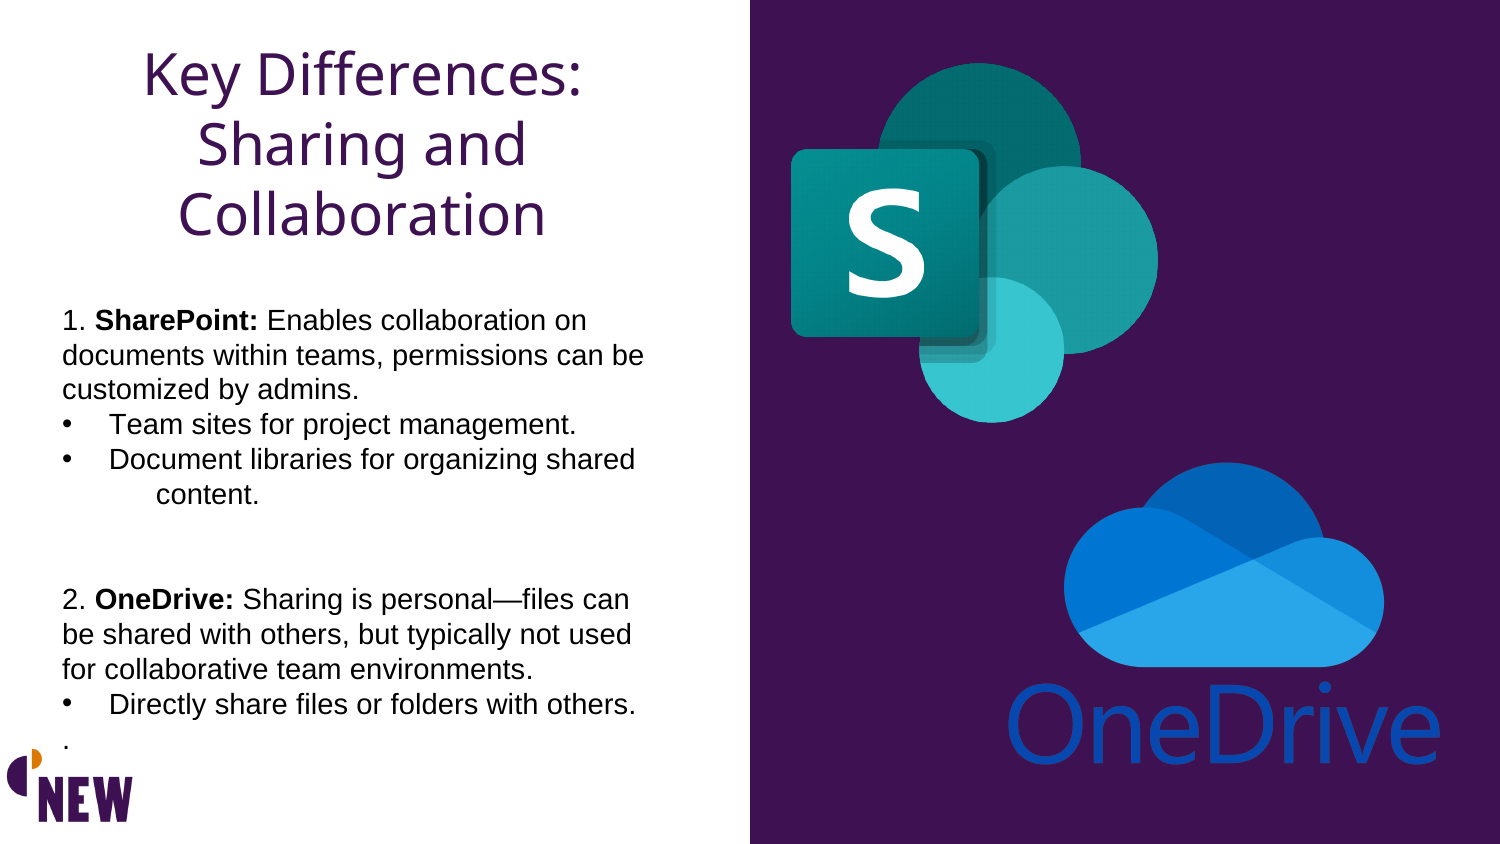

# Key Differences: Sharing and Collaboration
1. SharePoint: Enables collaboration on documents within teams, permissions can be customized by admins.
Team sites for project management.
Document libraries for organizing shared content.
2. OneDrive: Sharing is personal—files can be shared with others, but typically not used for collaborative team environments.
Directly share files or folders with others.
.